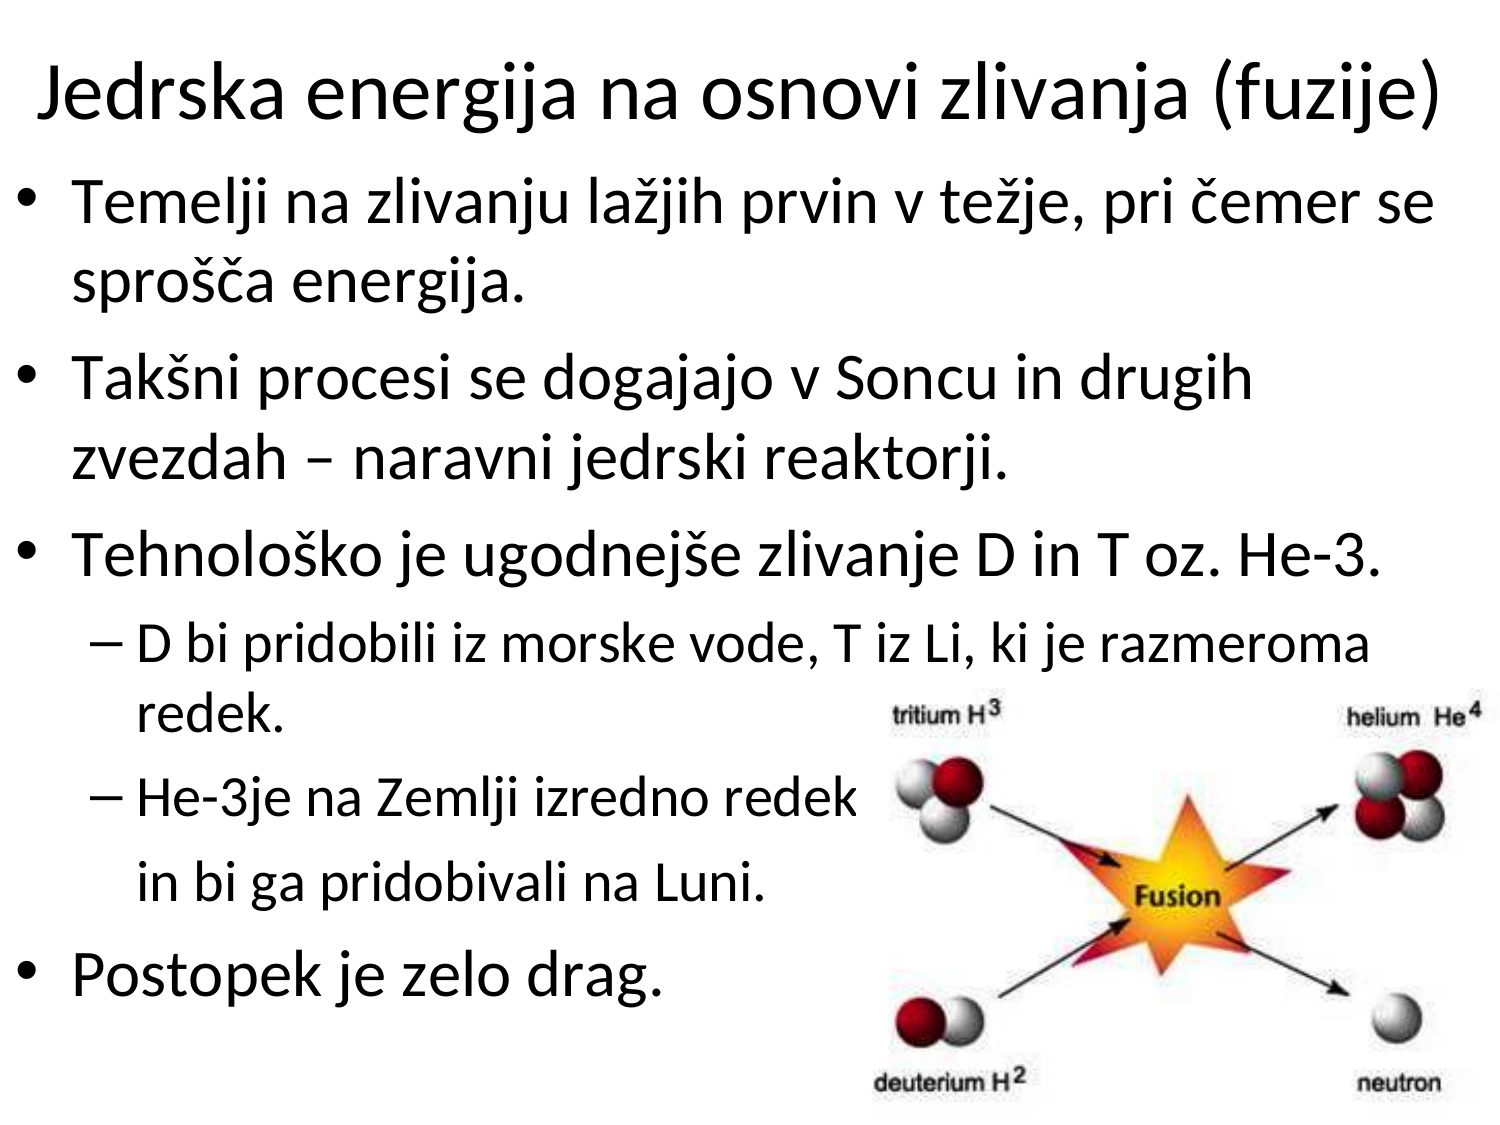

Jedrska energija na osnovi zlivanja (fuzije)
Temelji na zlivanju lažjih prvin v težje, pri čemer se sprošča energija.
Takšni procesi se dogajajo v Soncu in drugih zvezdah – naravni jedrski reaktorji.
Tehnološko je ugodnejše zlivanje D in T oz. He-3.
D bi pridobili iz morske vode, T iz Li, ki je razmeroma redek.
He-3je na Zemlji izredno redek
	in bi ga pridobivali na Luni.
Postopek je zelo drag.